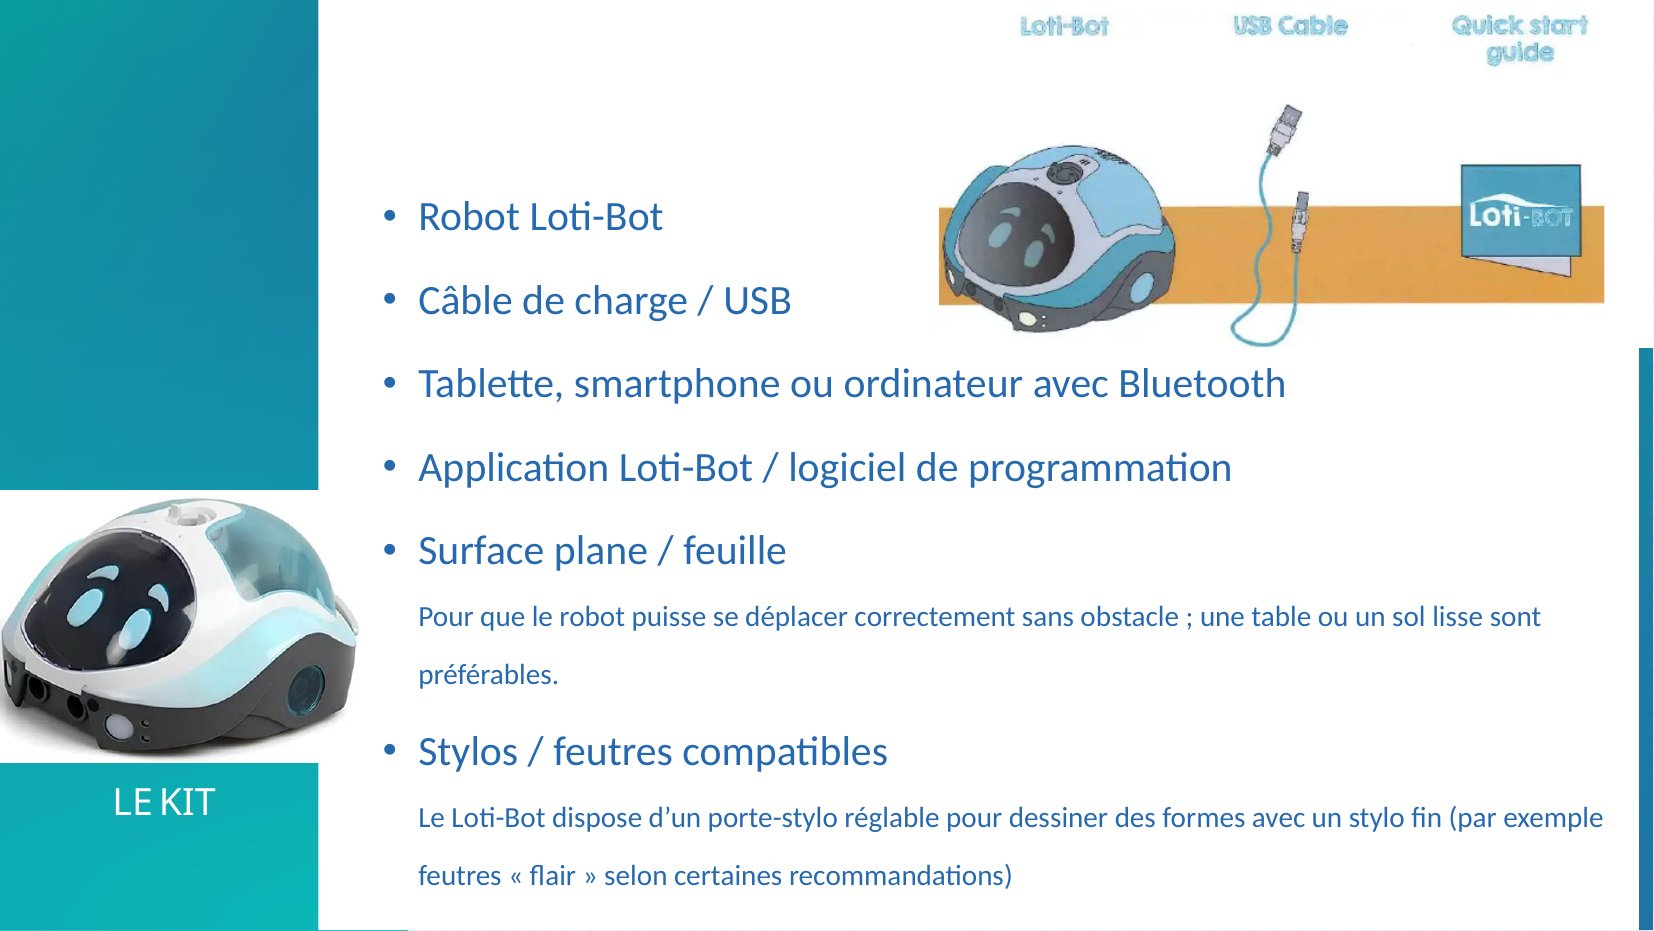

Robot Loti-Bot
Câble de charge / USB
Tablette, smartphone ou ordinateur avec Bluetooth
Application Loti-Bot / logiciel de programmation
Surface plane / feuille
Pour que le robot puisse se déplacer correctement sans obstacle ; une table ou un sol lisse sont préférables.
Stylos / feutres compatibles
Le Loti-Bot dispose d’un porte-stylo réglable pour dessiner des formes avec un stylo fin (par exemple feutres « flair » selon certaines recommandations)
LE KIT